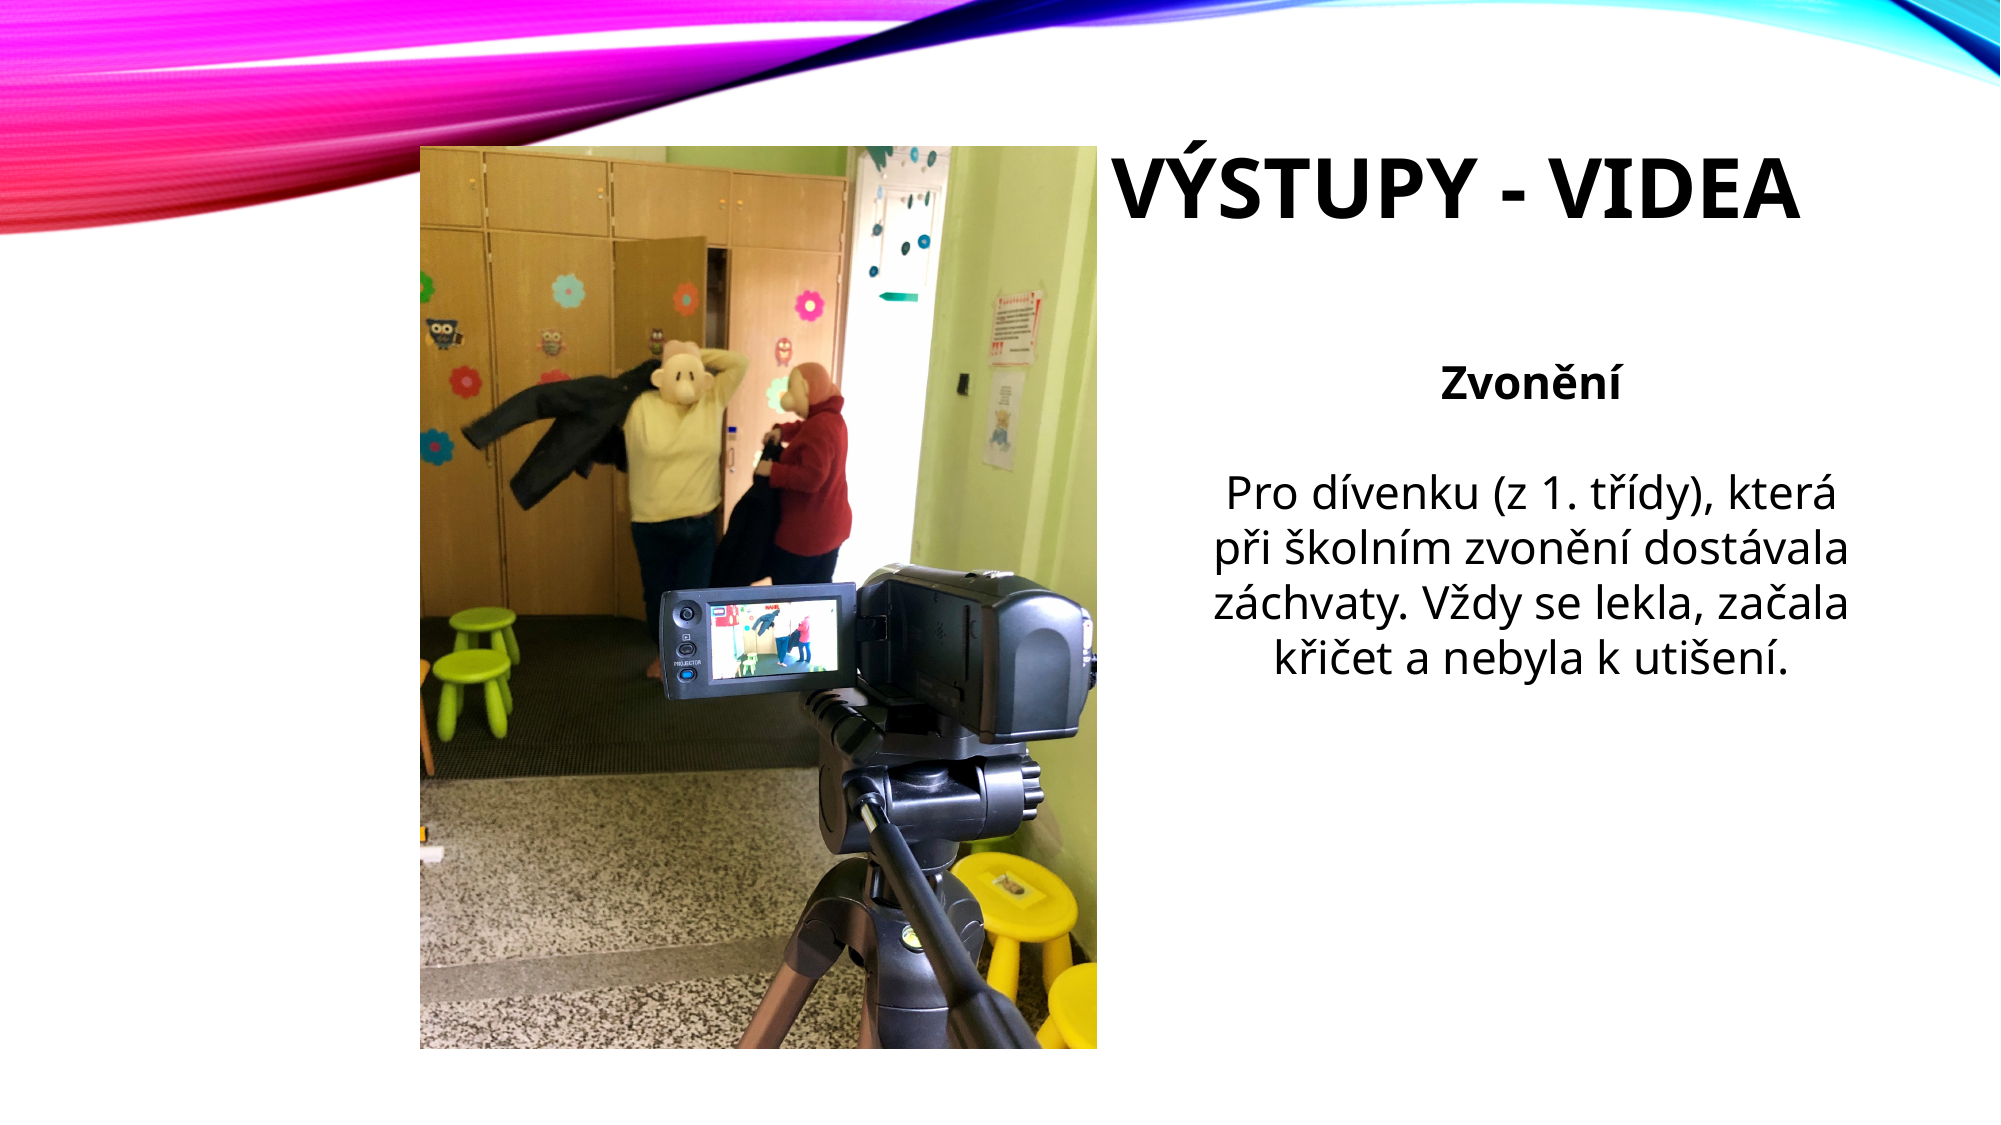

# Výstupy - videa
Zvonění
Pro dívenku (z 1. třídy), která při školním zvonění dostávala záchvaty. Vždy se lekla, začala křičet a nebyla k utišení.